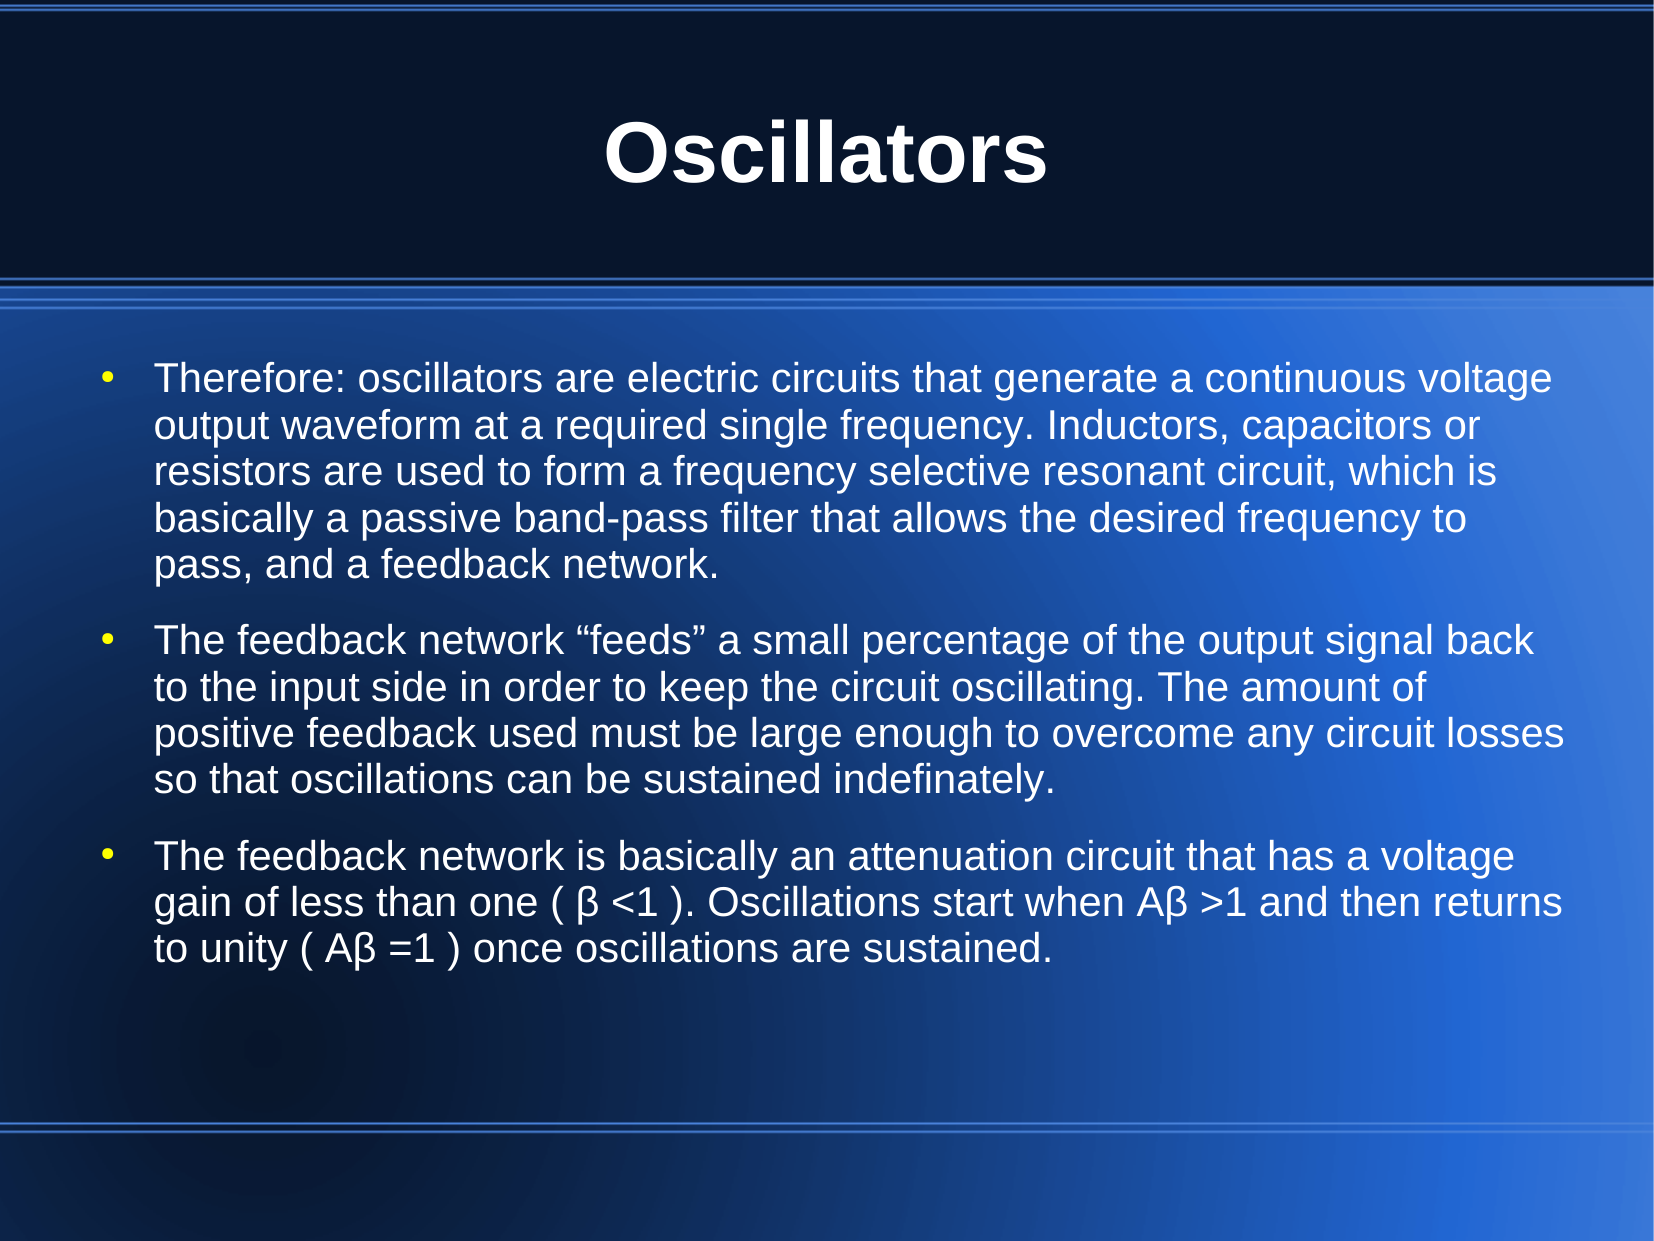

# Oscillators
Therefore: oscillators are electric circuits that generate a continuous voltage output waveform at a required single frequency. Inductors, capacitors or resistors are used to form a frequency selective resonant circuit, which is basically a passive band-pass filter that allows the desired frequency to pass, and a feedback network.
The feedback network “feeds” a small percentage of the output signal back to the input side in order to keep the circuit oscillating. The amount of positive feedback used must be large enough to overcome any circuit losses so that oscillations can be sustained indefinately.
The feedback network is basically an attenuation circuit that has a voltage gain of less than one ( β <1 ). Oscillations start when Aβ >1 and then returns to unity ( Aβ =1 ) once oscillations are sustained.